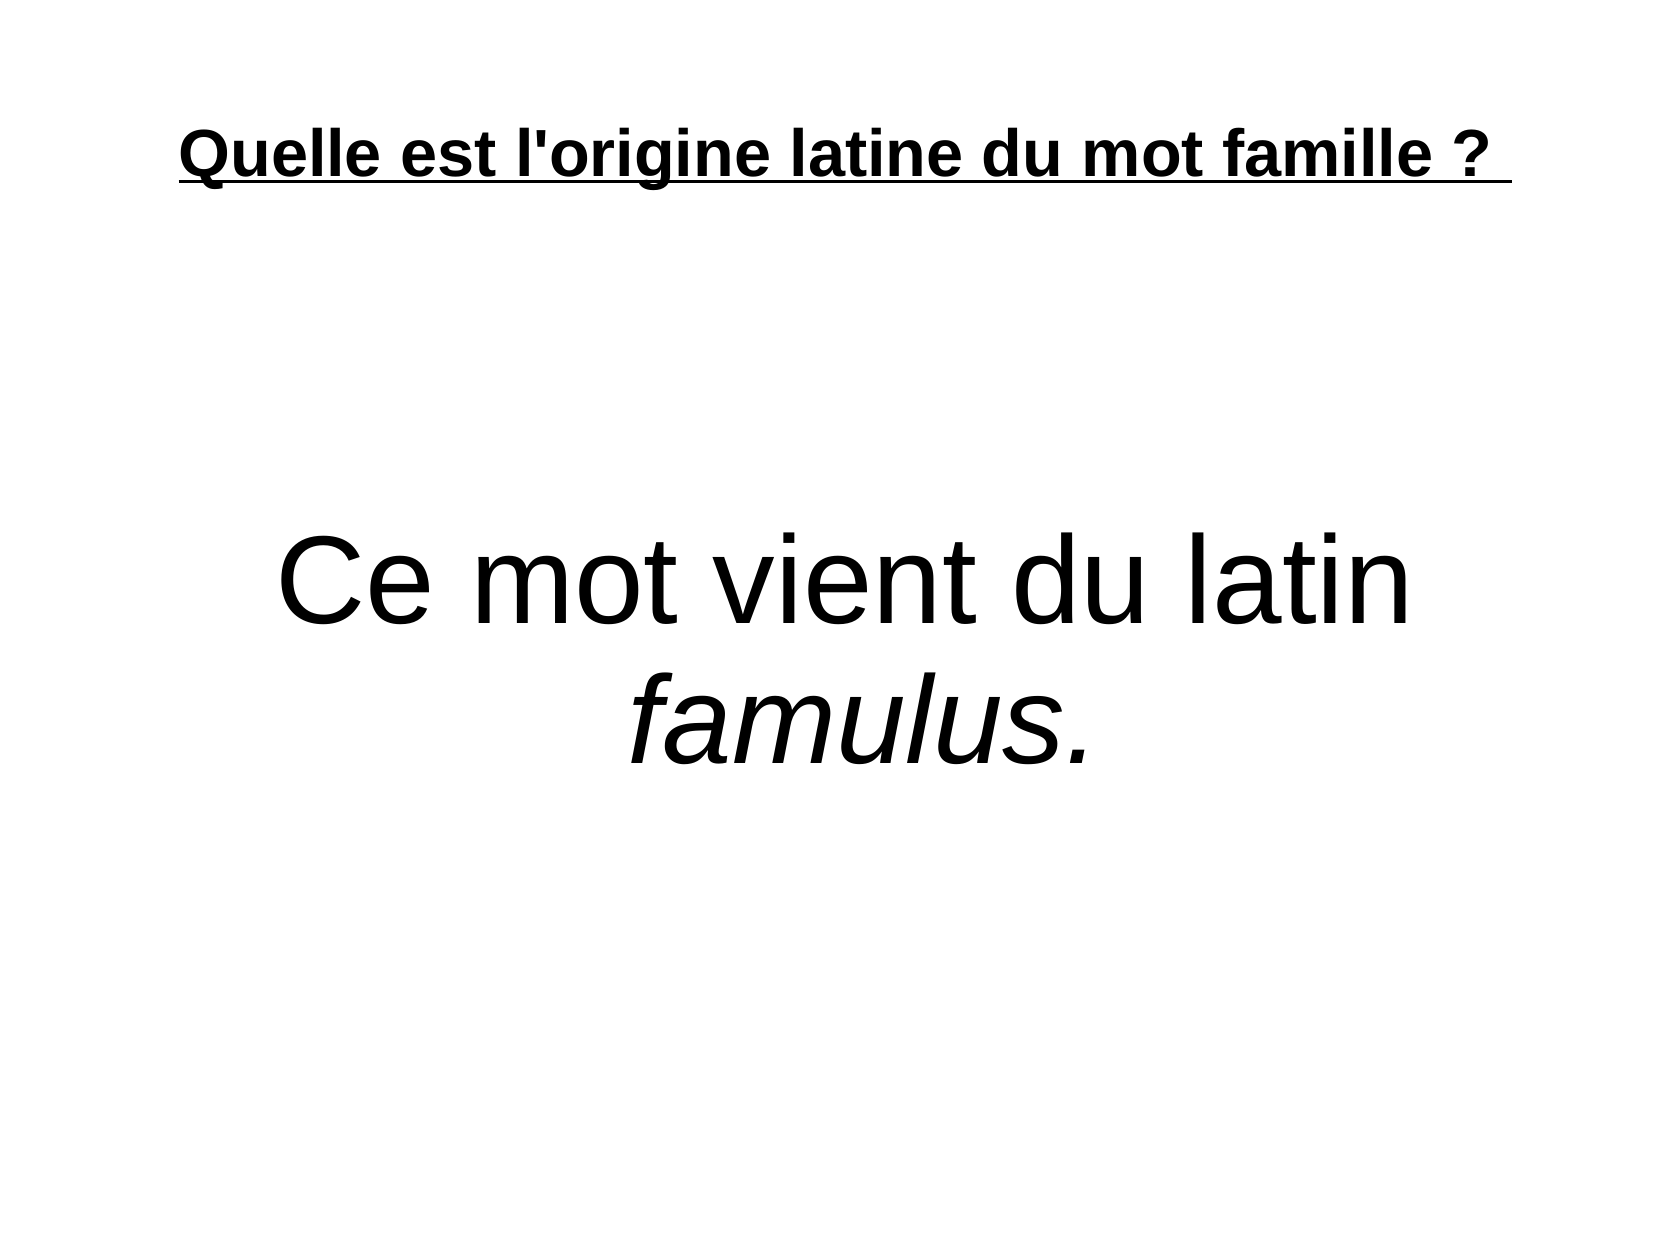

# Quelle est l'origine latine du mot famille ?
Ce mot vient du latin famulus.